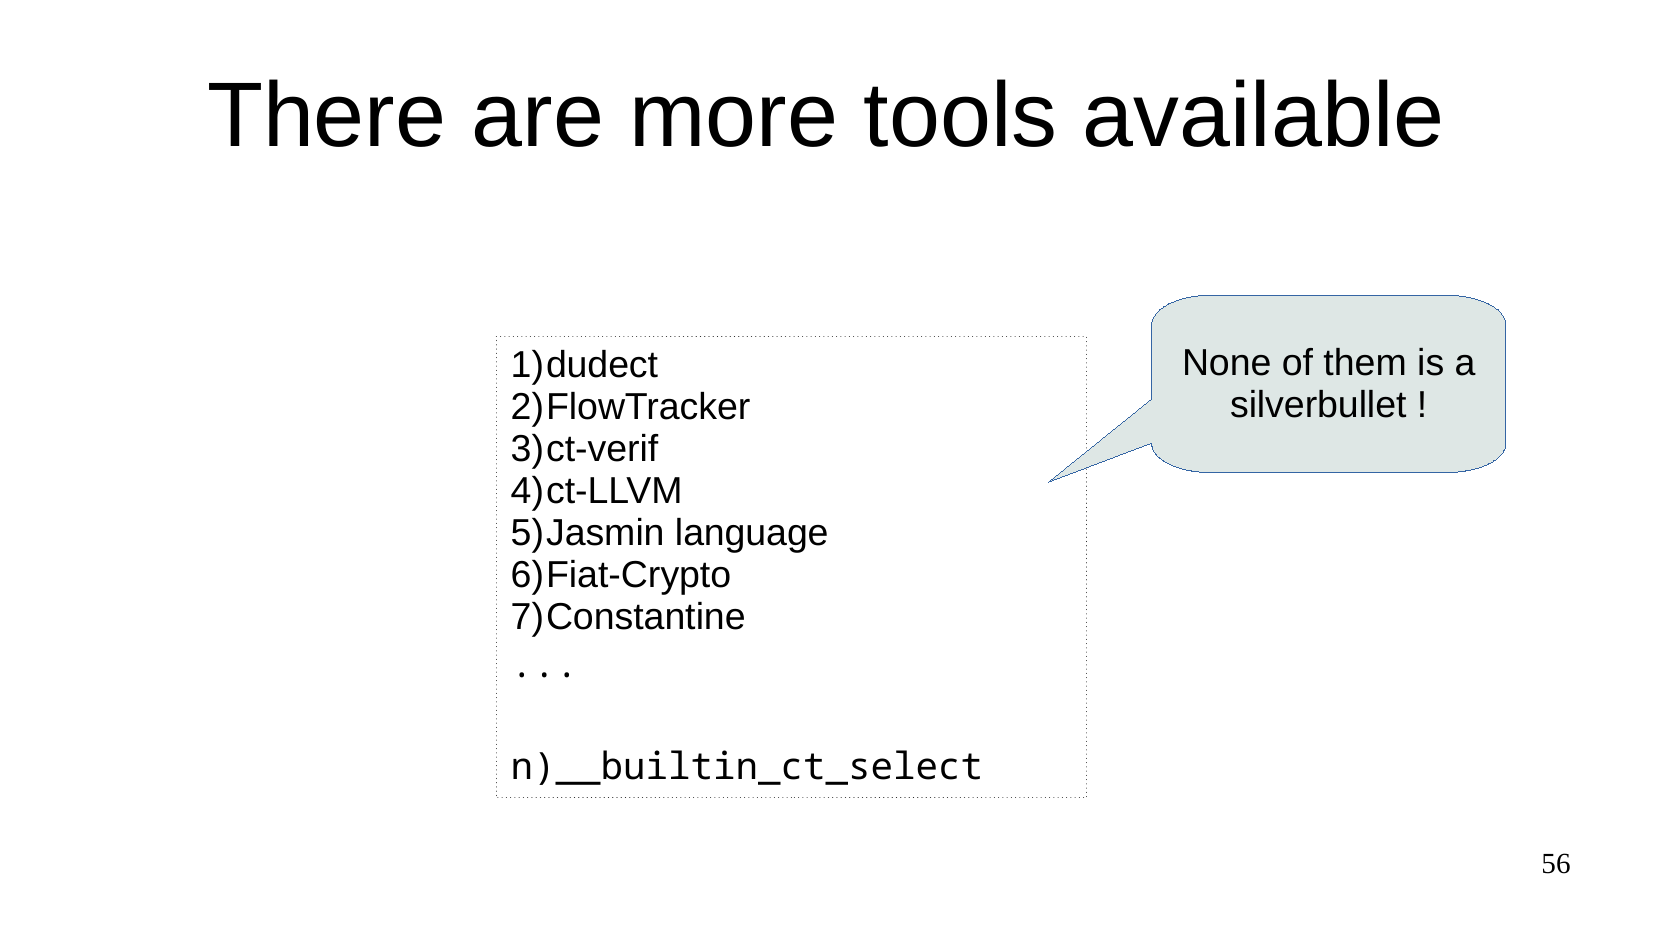

# There are more tools available
None of them is a silverbullet !
dudect
FlowTracker
ct-verif
ct-LLVM
Jasmin language
Fiat-Crypto
Constantine
...
n)__builtin_ct_select
56